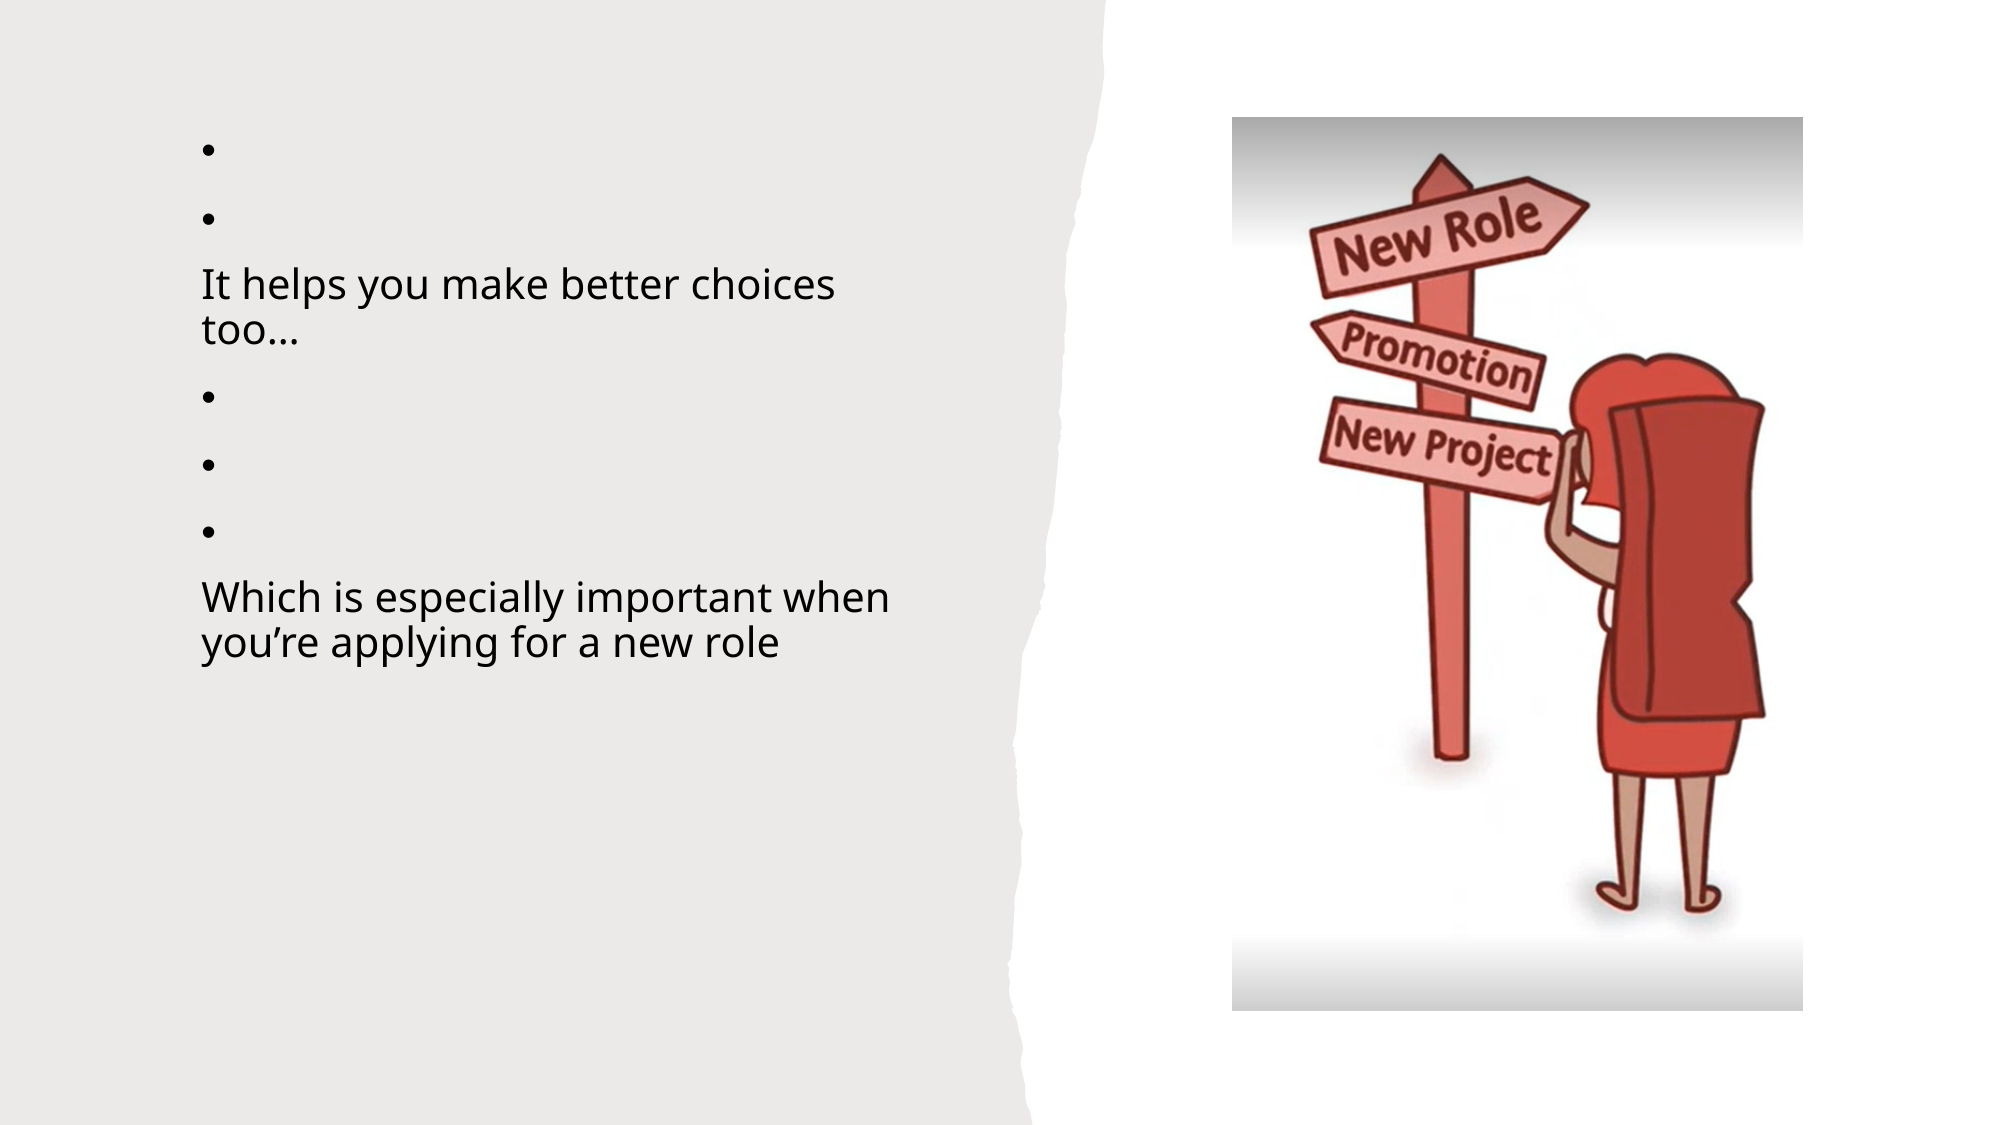

# It helps you make better choices too…
Which is especially important when you’re applying for a new role